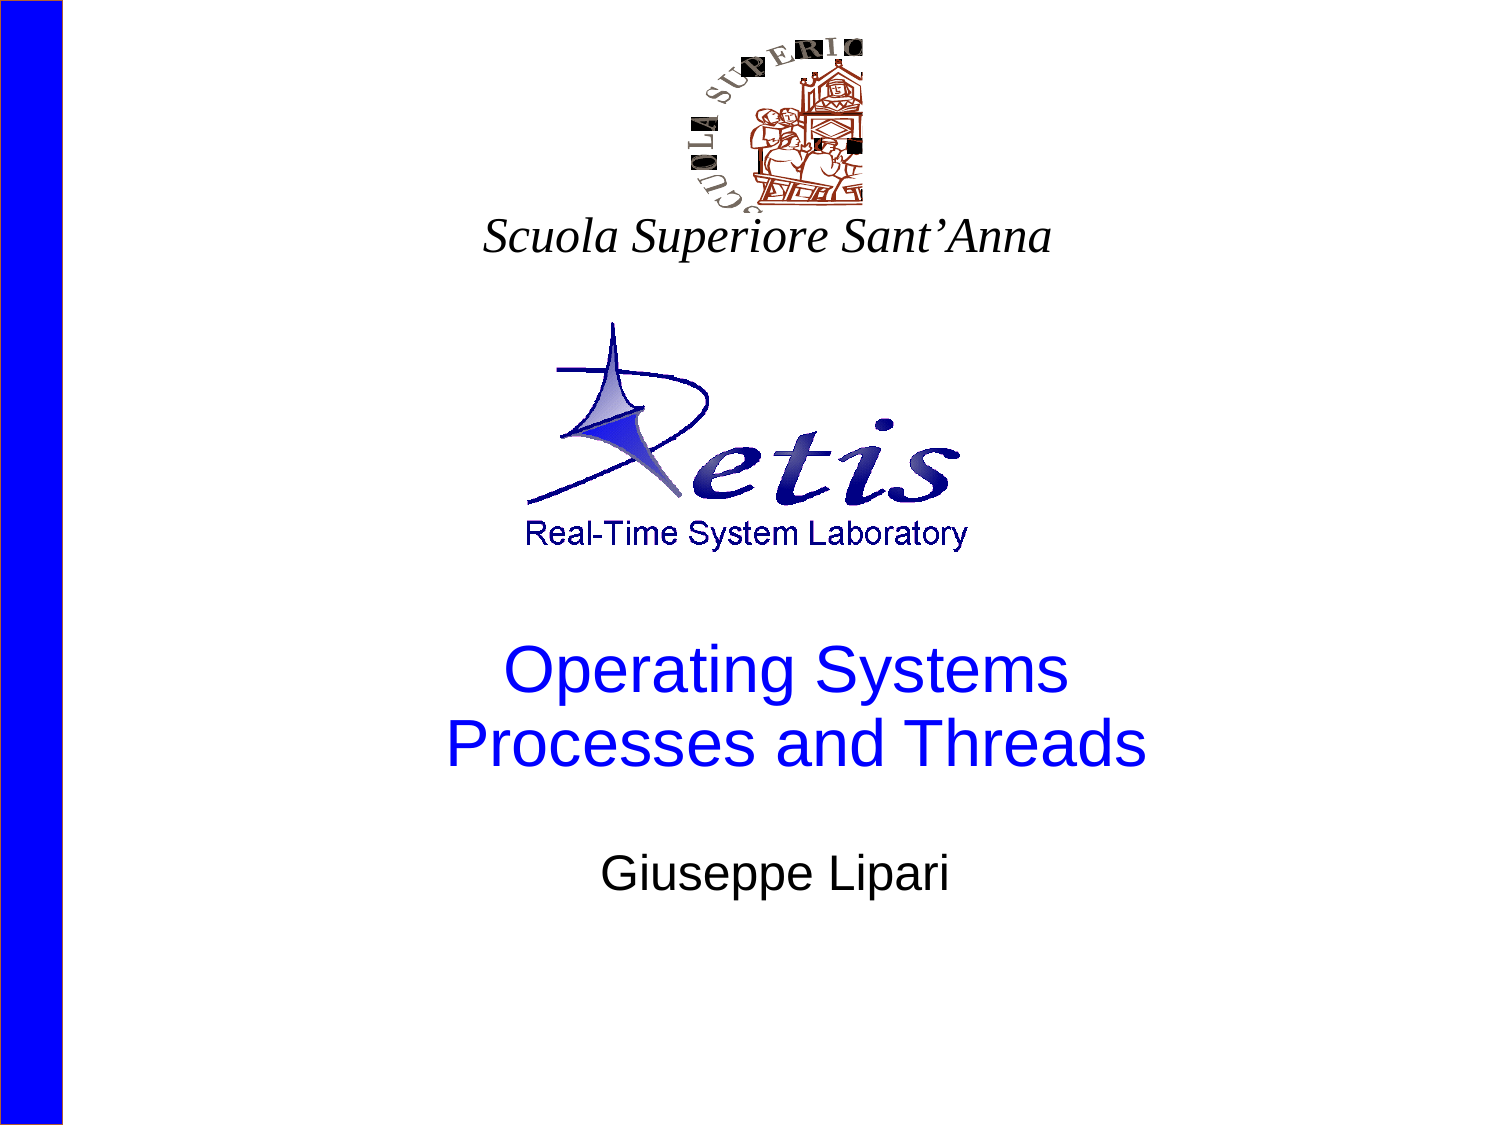

# Operating Systems Processes and Threads
Giuseppe Lipari